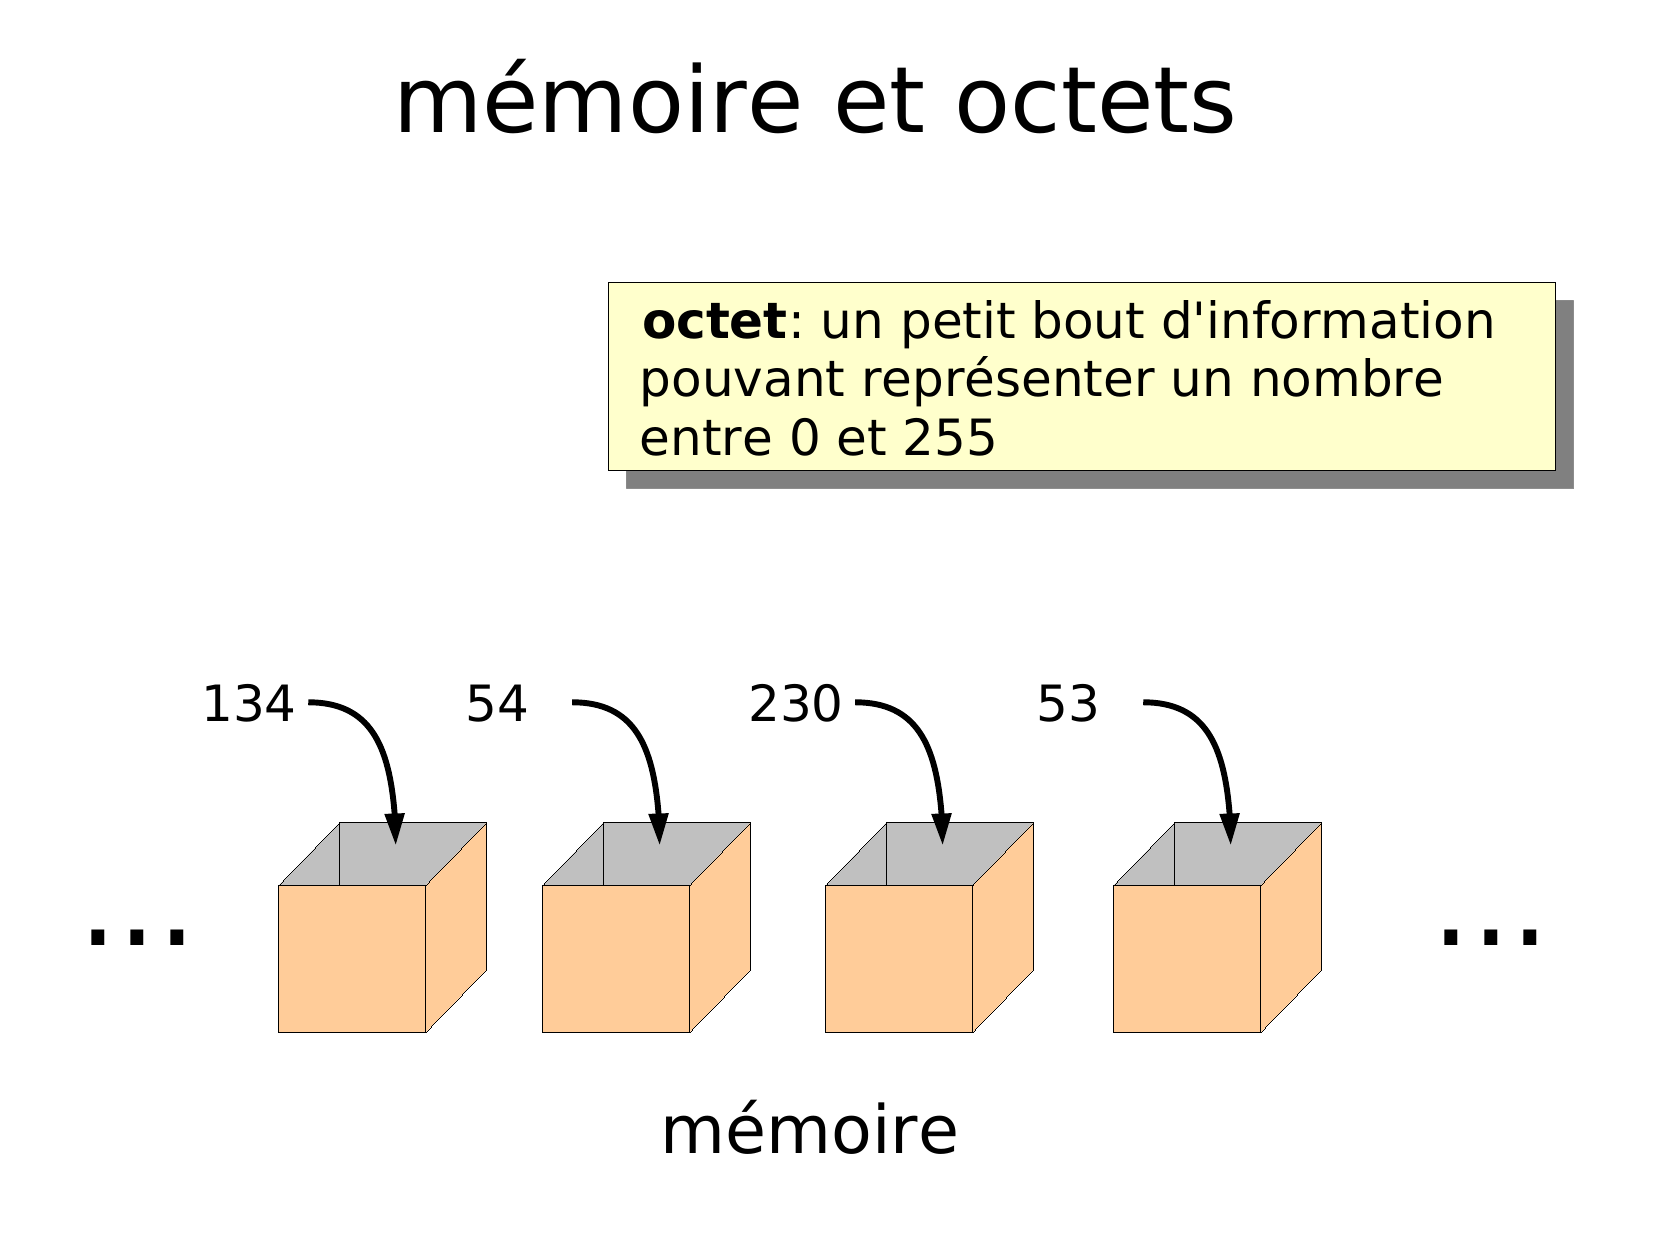

# mémoire et octets
octet: un petit bout d'information pouvant représenter un nombre entre 0 et 255
134
54
230
53
...
...
mémoire